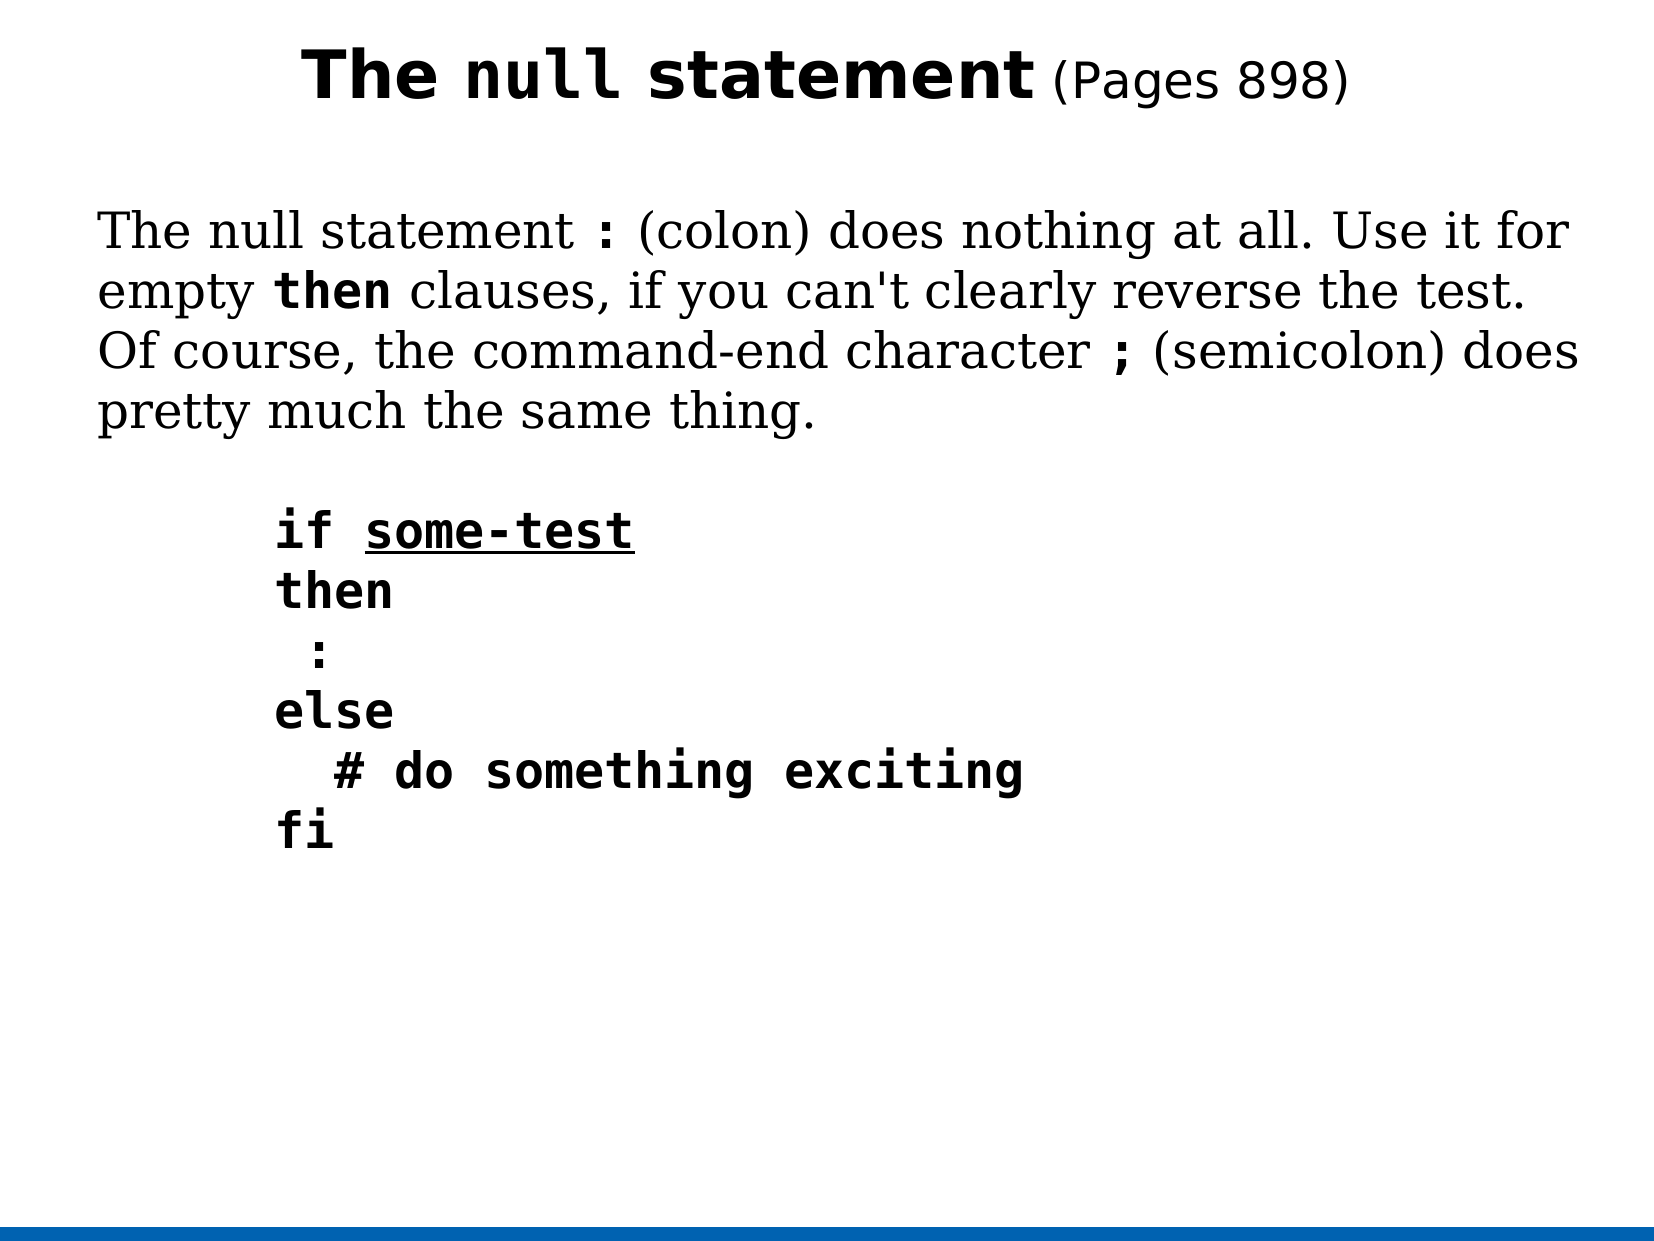

# The null statement (Pages 898)
The null statement : (colon) does nothing at all. Use it for empty then clauses, if you can't clearly reverse the test. Of course, the command-end character ; (semicolon) does pretty much the same thing.
if some-test
then
 :
else
 # do something exciting
fi